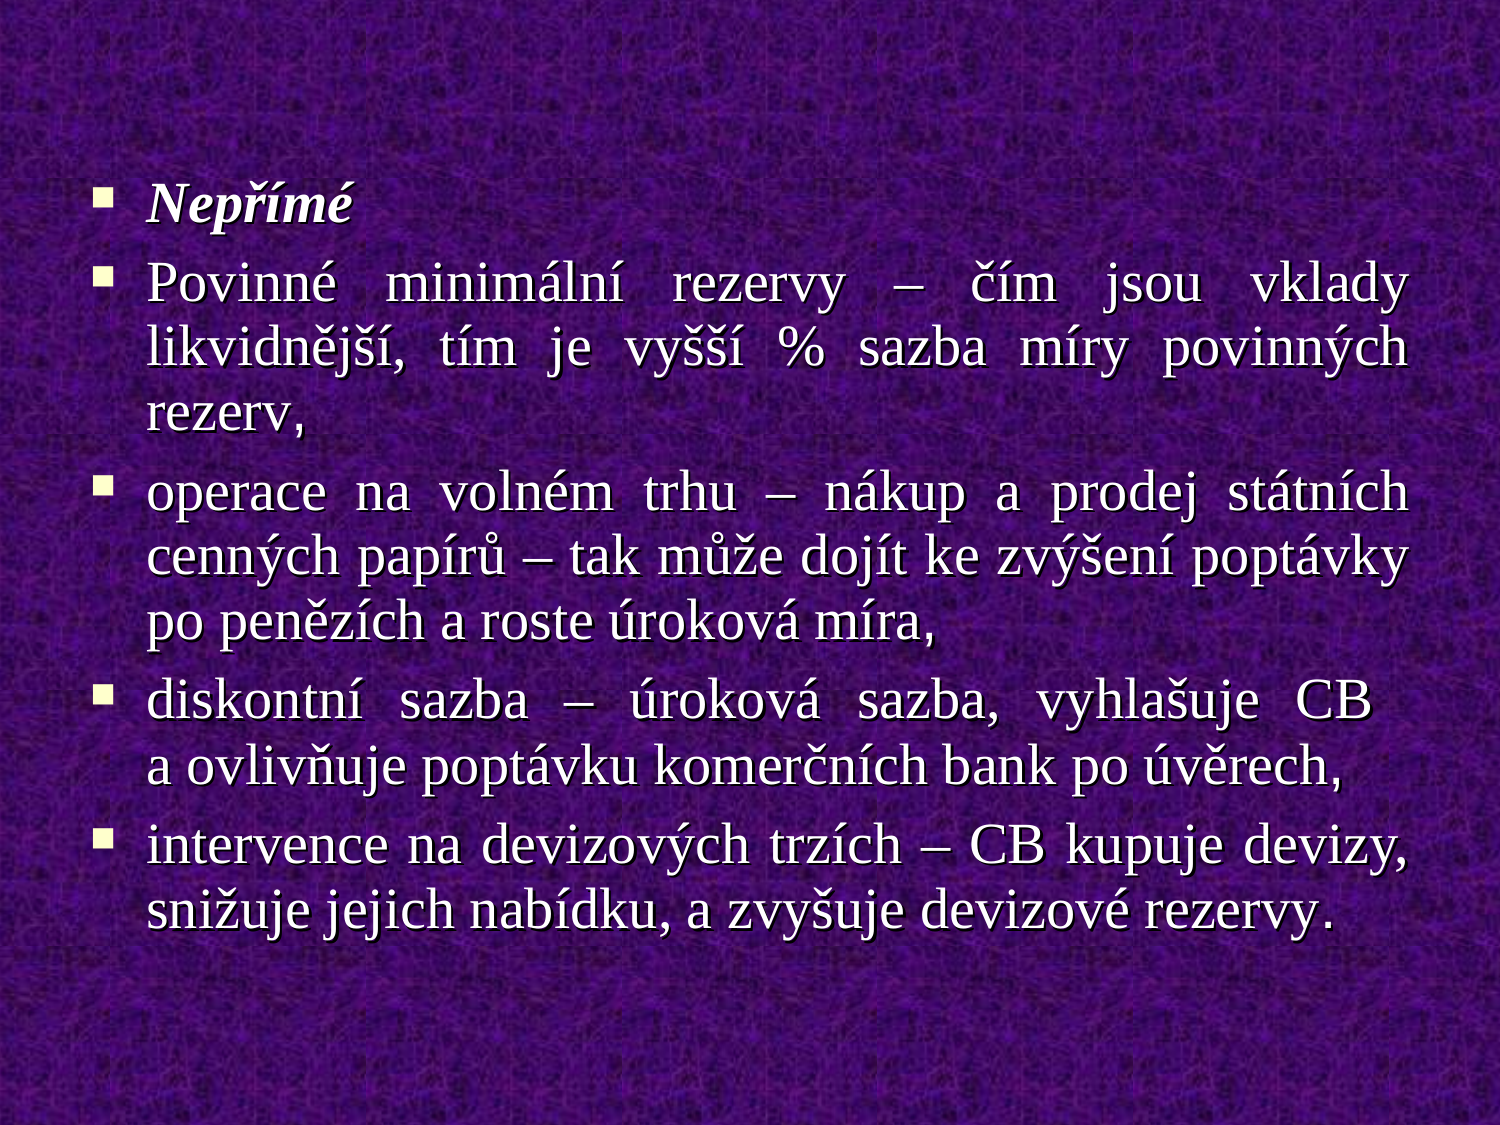

# Nepřímé
Povinné minimální rezervy – čím jsou vklady likvidnější, tím je vyšší % sazba míry povinných rezerv,
operace na volném trhu – nákup a prodej státních cenných papírů – tak může dojít ke zvýšení poptávky po penězích a roste úroková míra,
diskontní sazba – úroková sazba, vyhlašuje CB
a ovlivňuje poptávku komerčních bank po úvěrech,
intervence na devizových trzích – CB kupuje devizy, snižuje jejich nabídku, a zvyšuje devizové rezervy.